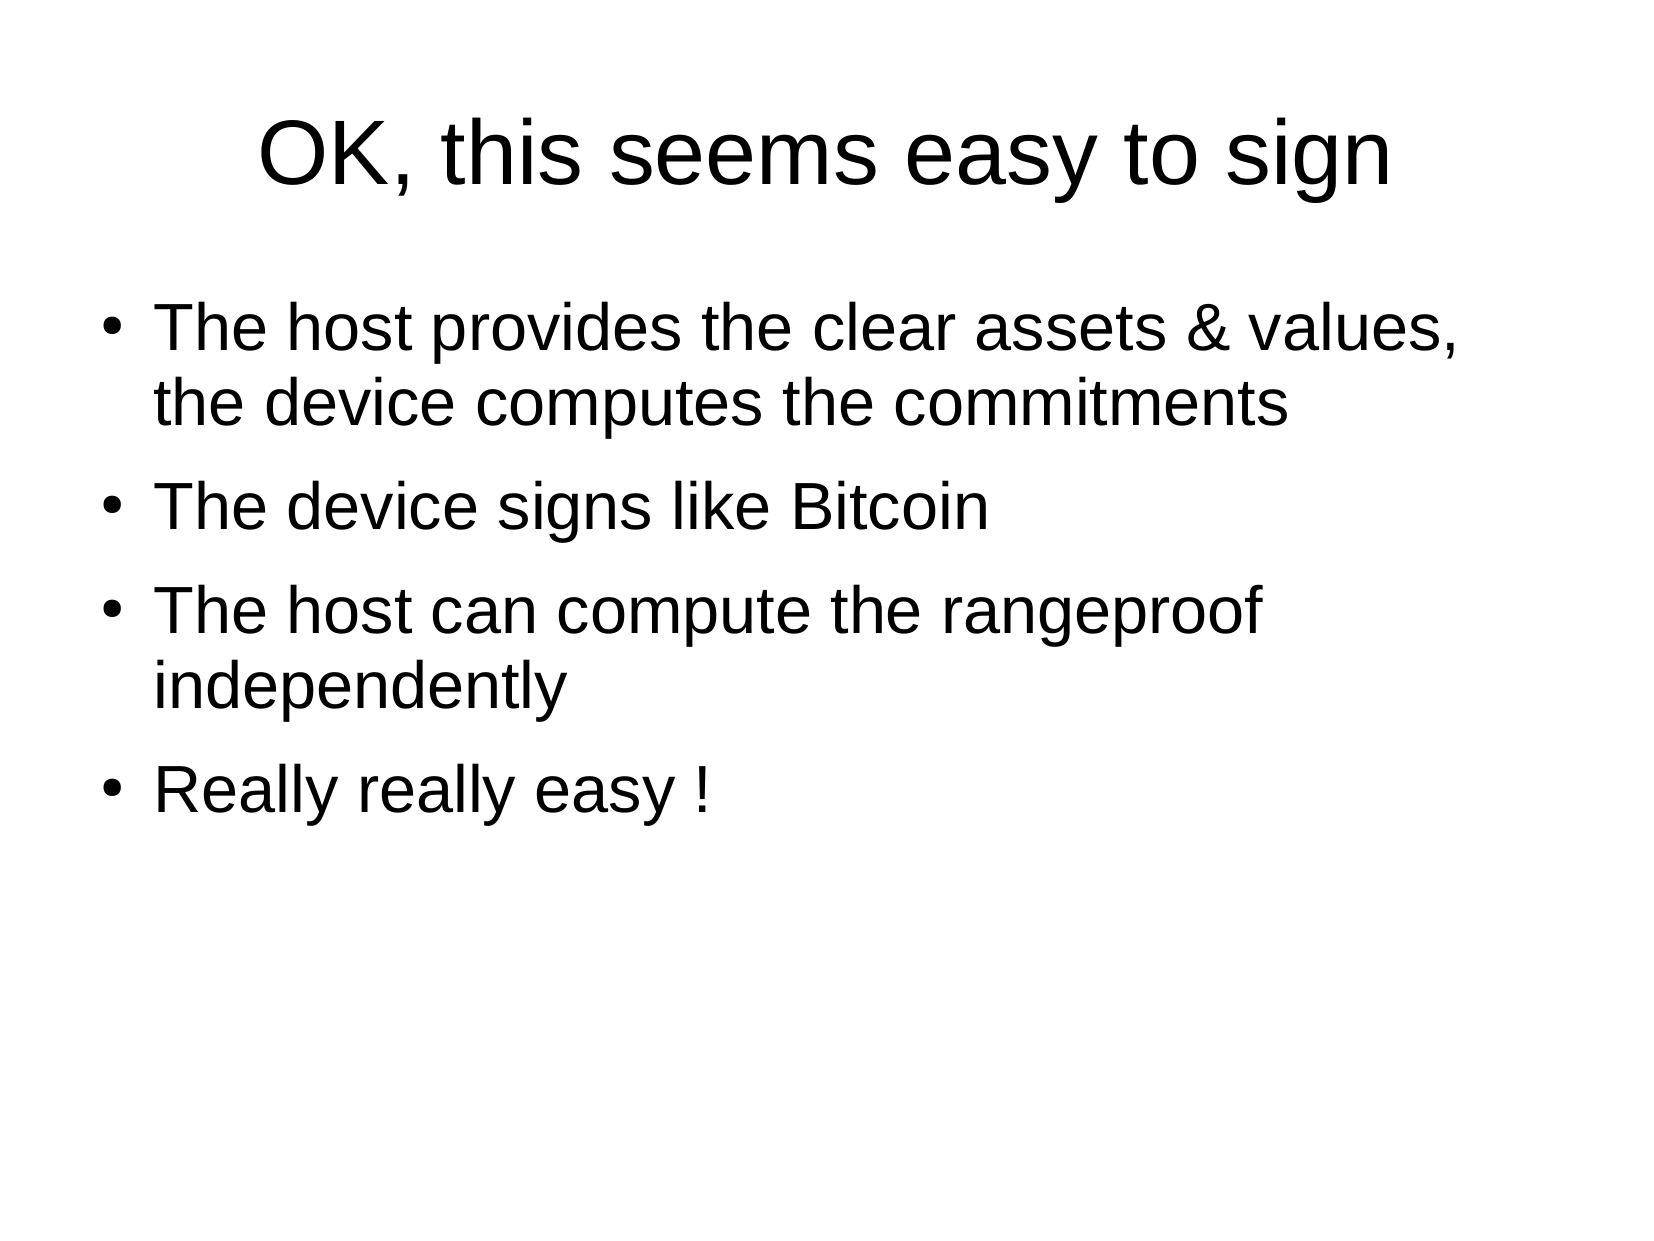

# OK, this seems easy to sign
The host provides the clear assets & values, the device computes the commitments
The device signs like Bitcoin
The host can compute the rangeproof independently
Really really easy !